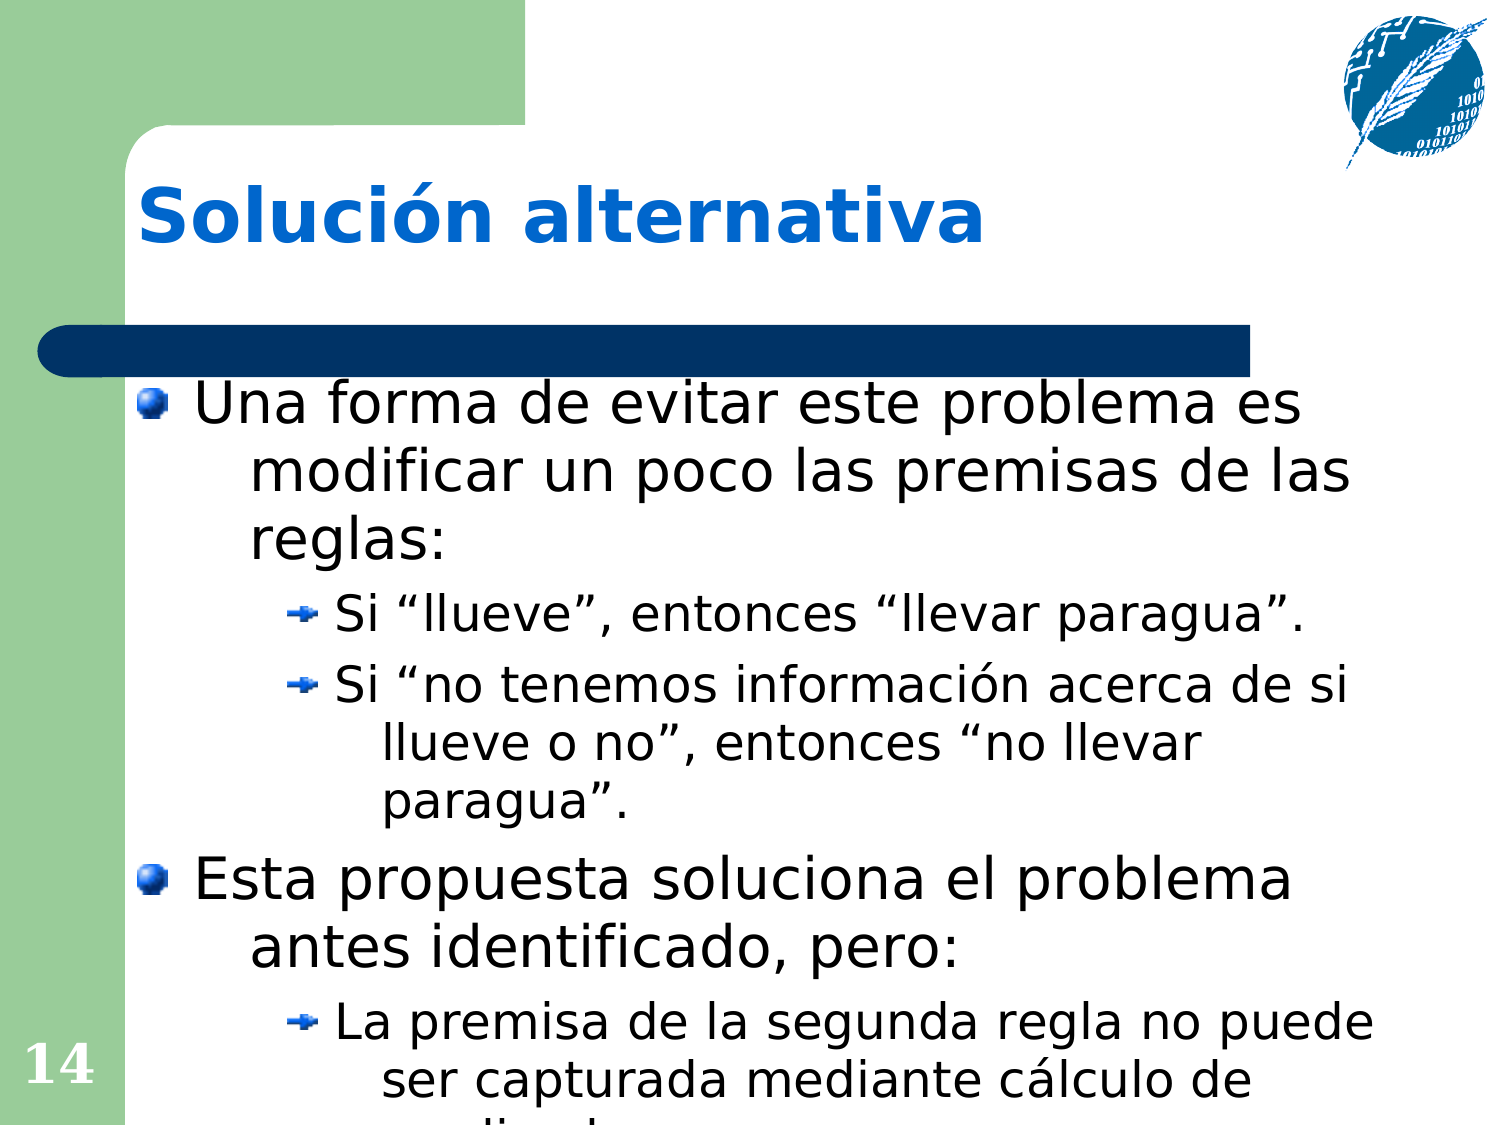

# Solución alternativa
Una forma de evitar este problema es modificar un poco las premisas de las reglas:
Si “llueve”, entonces “llevar paragua”.
Si “no tenemos información acerca de si llueve o no”, entonces “no llevar paragua”.
Esta propuesta soluciona el problema antes identificado, pero:
La premisa de la segunda regla no puede ser capturada mediante cálculo de predicados.
Necesitamos un nuevo sistema de reglas.
14